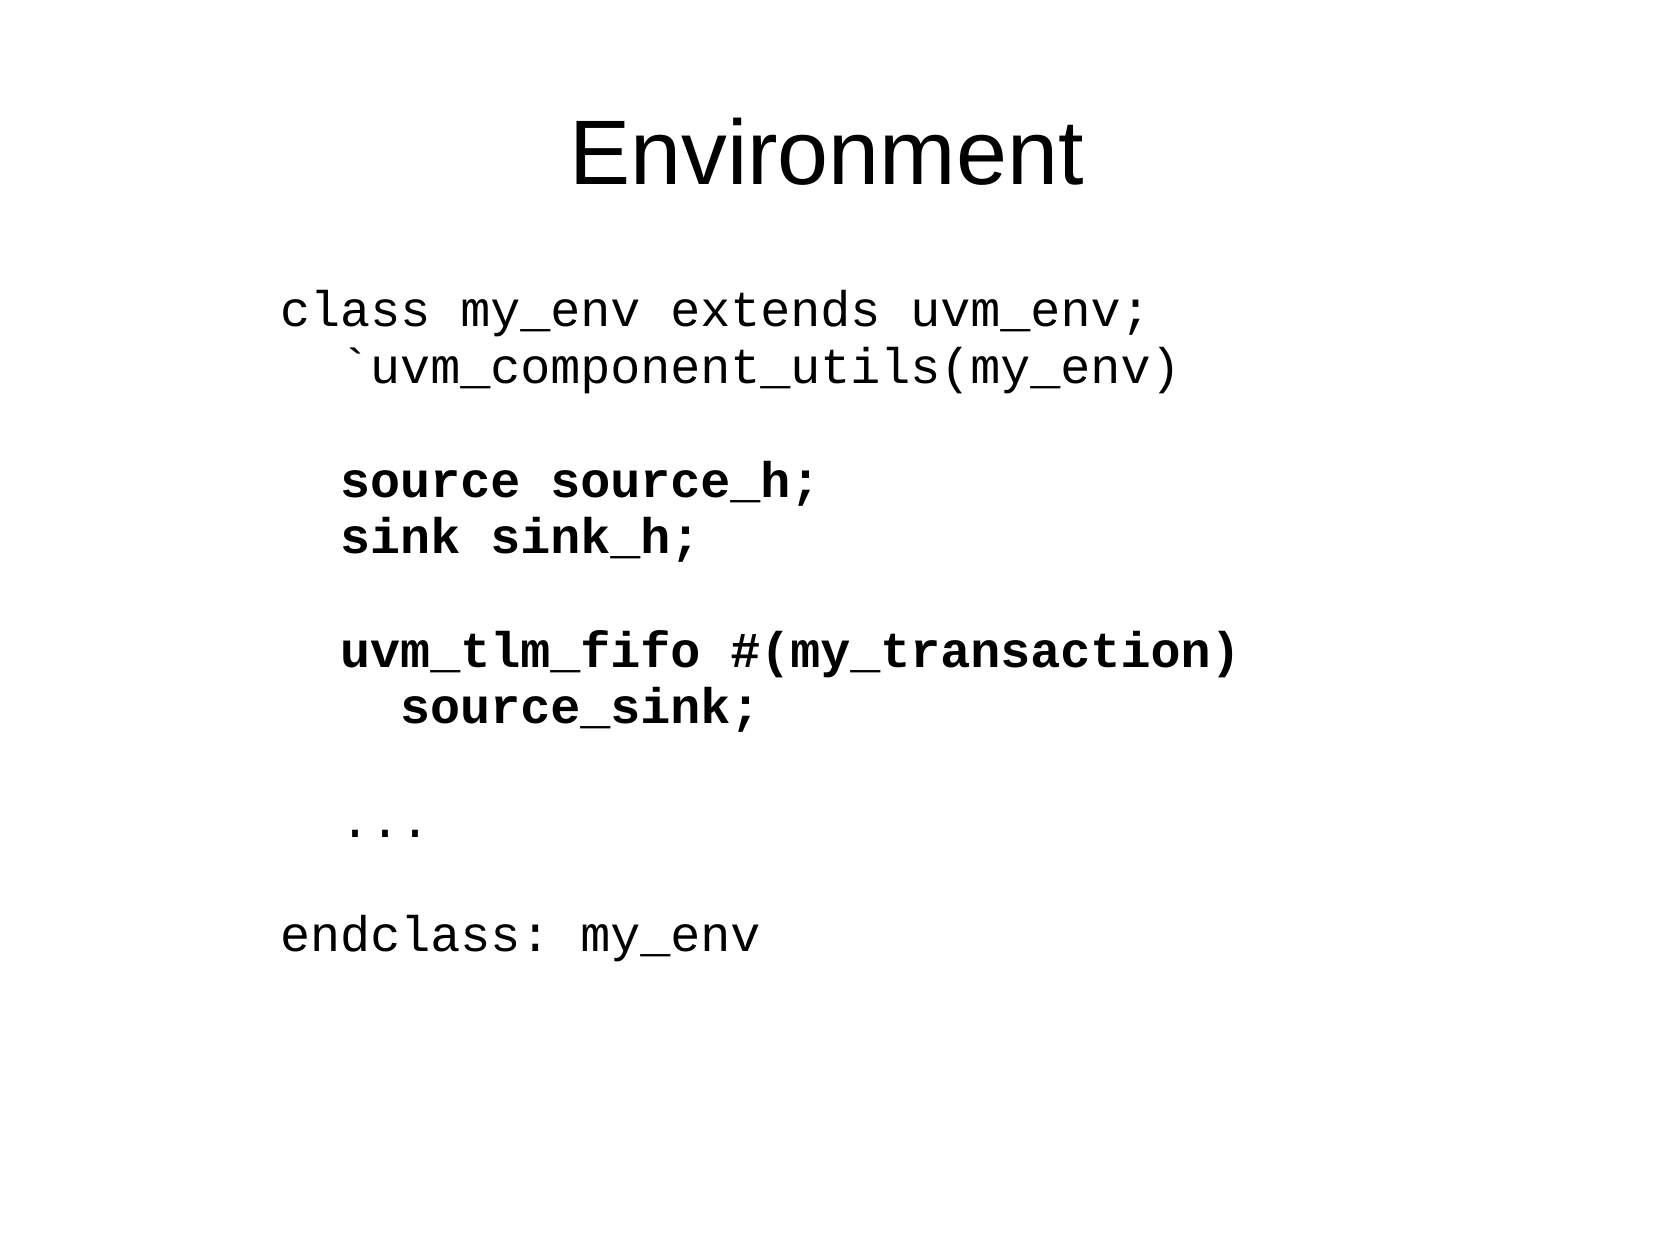

# Environment
class my_env extends uvm_env;
 `uvm_component_utils(my_env)
 source source_h;
 sink sink_h;
 uvm_tlm_fifo #(my_transaction)
 source_sink;
 ...
endclass: my_env